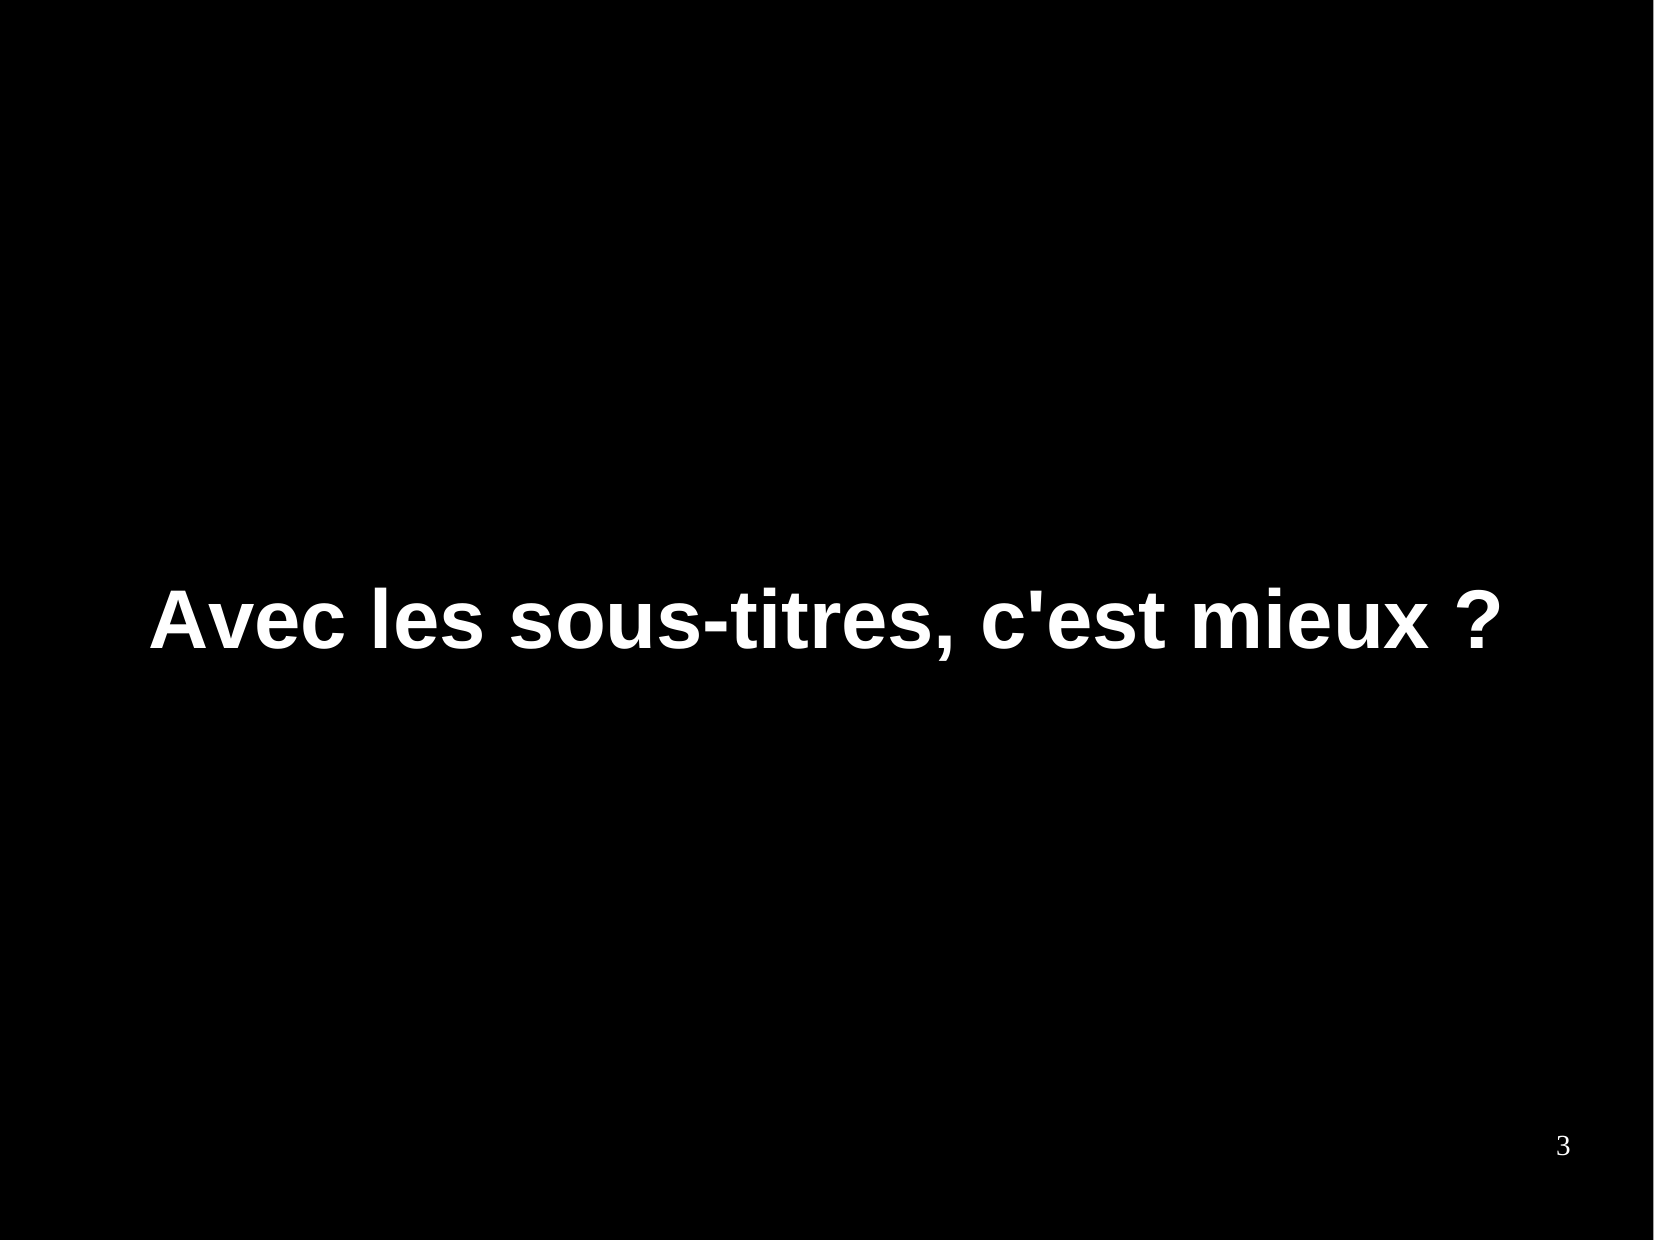

Avec les sous-titres, c'est mieux ?
3